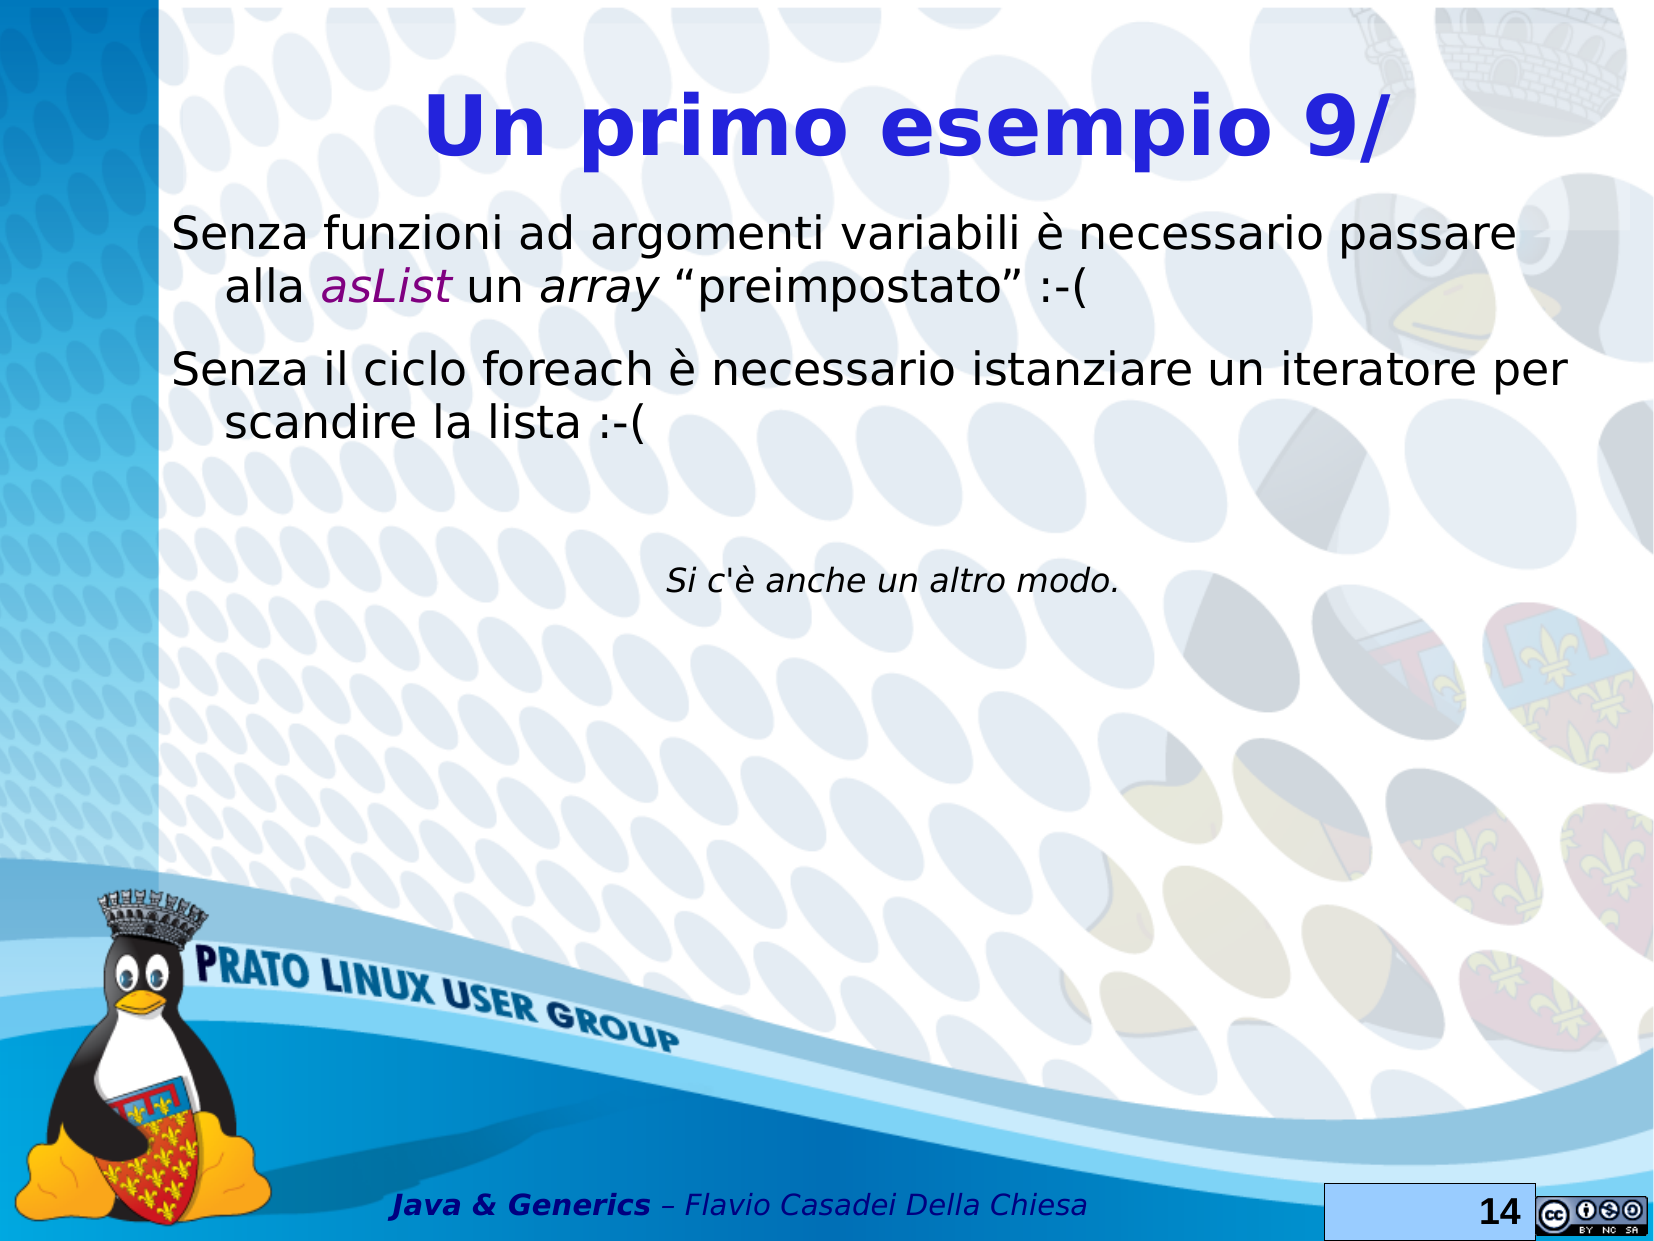

# Un primo esempio 9/
Senza funzioni ad argomenti variabili è necessario passare alla asList un array “preimpostato” :-(
Senza il ciclo foreach è necessario istanziare un iteratore per scandire la lista :-(
 Si c'è anche un altro modo.